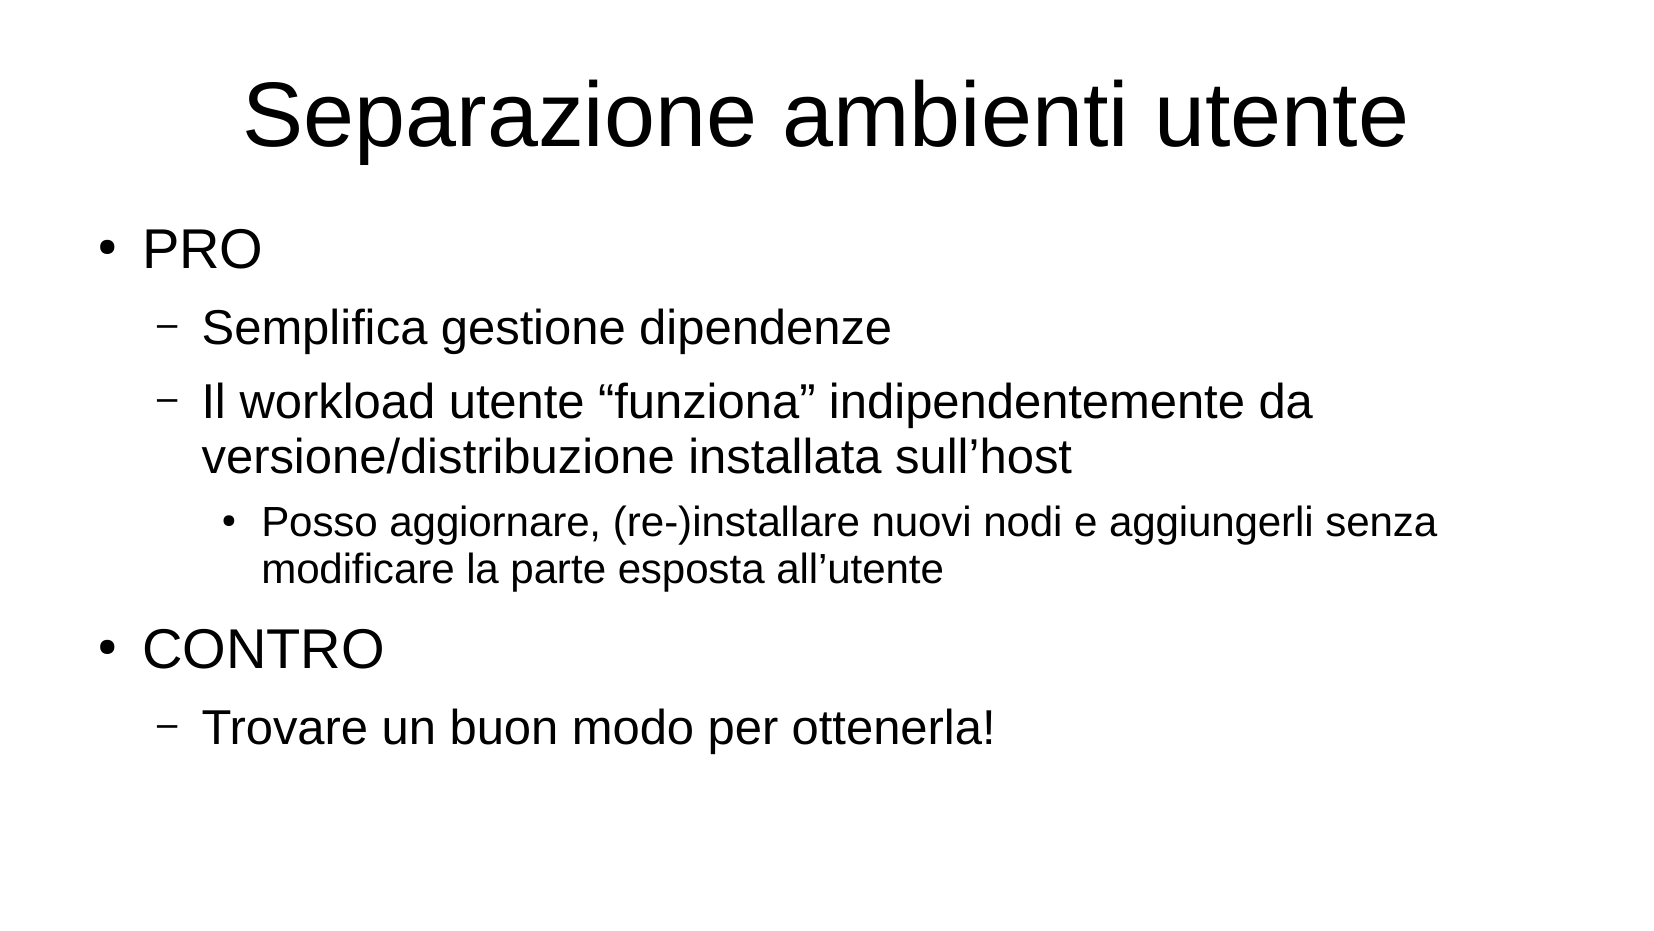

# Separazione ambienti utente
PRO
Semplifica gestione dipendenze
Il workload utente “funziona” indipendentemente da versione/distribuzione installata sull’host
Posso aggiornare, (re-)installare nuovi nodi e aggiungerli senza modificare la parte esposta all’utente
CONTRO
Trovare un buon modo per ottenerla!